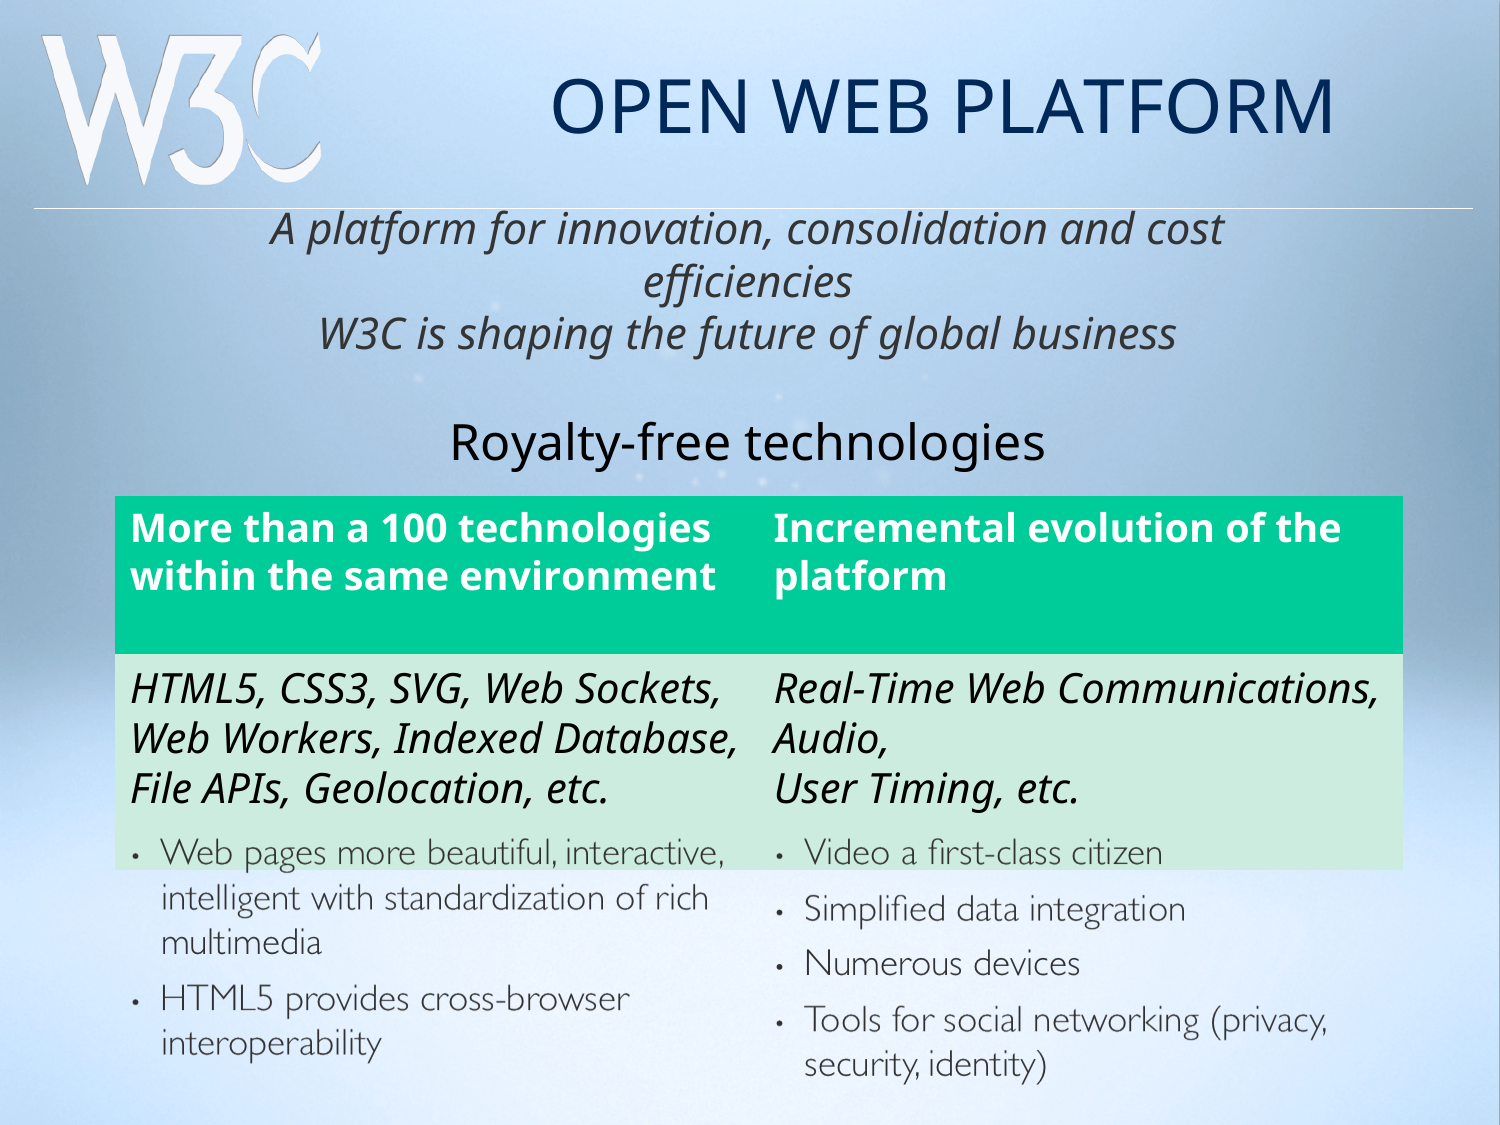

OPEN WEB PLATFORM
A platform for innovation, consolidation and cost efficiencies
W3C is shaping the future of global business
Royalty-free technologies
| More than a 100 technologies within the same environment | Incremental evolution of the platform |
| --- | --- |
| HTML5, CSS3, SVG, Web Sockets, Web Workers, Indexed Database, File APIs, Geolocation, etc. | Real-Time Web Communications, Audio, User Timing, etc. |